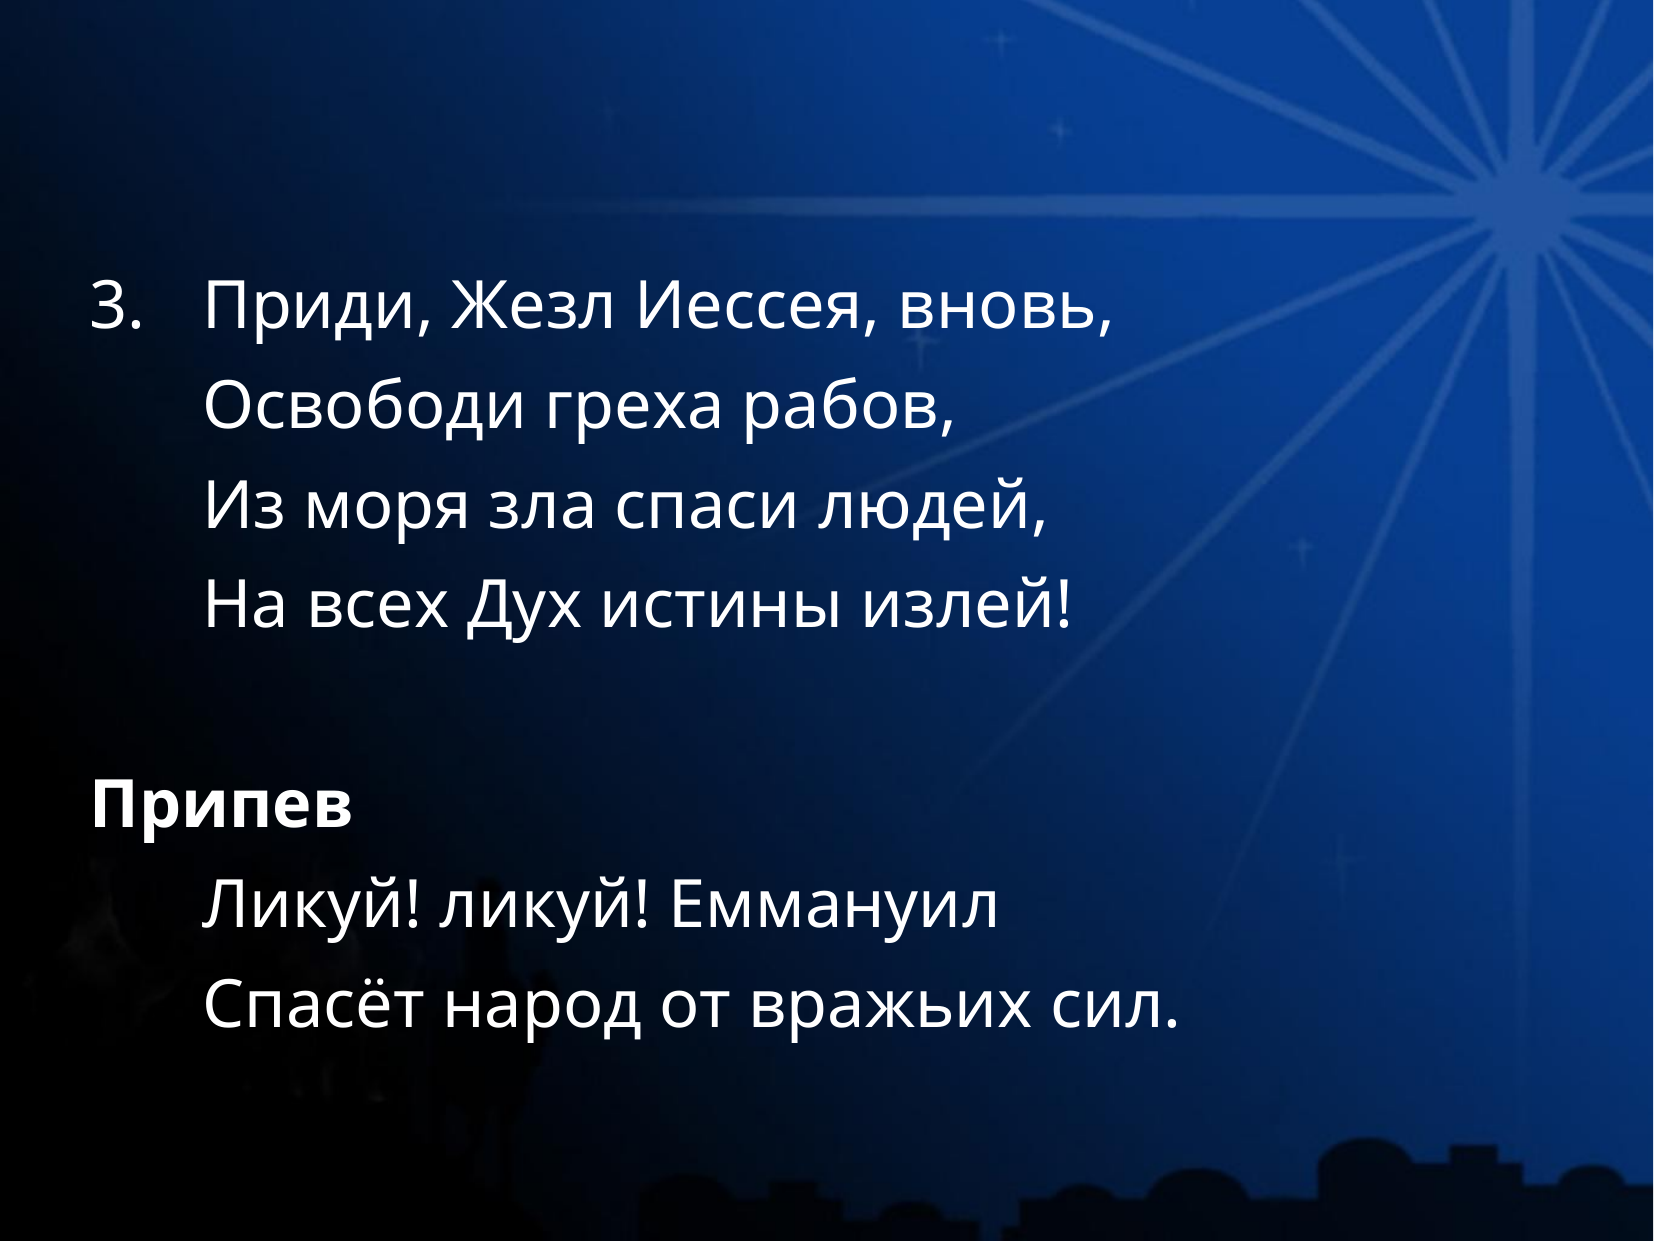

3.	Приди, Жезл Иессея, вновь,
	Освободи греха рабов,
	Из моря зла спаси людей,
	На всех Дух истины излей!
Припев
	Ликуй! ликуй! Еммануил
	Спасёт народ от вражьих сил.